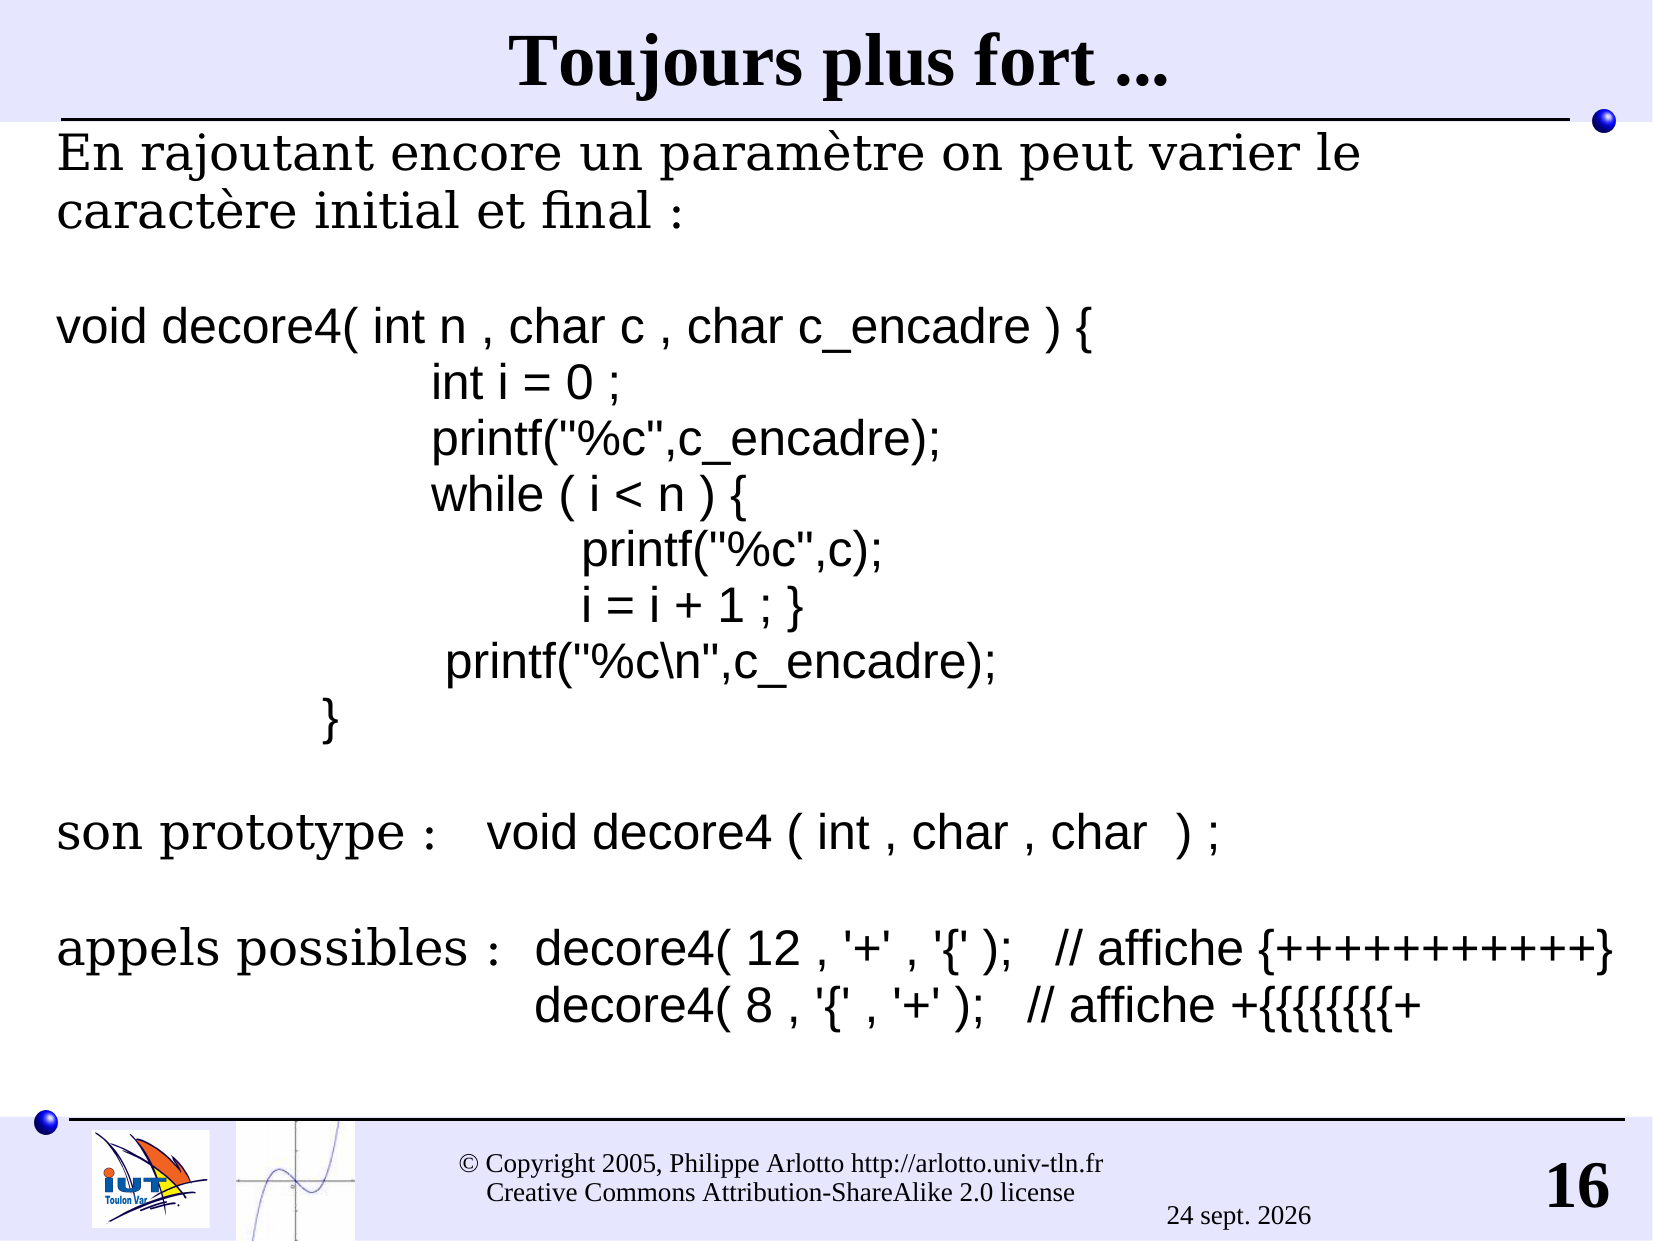

# Toujours plus fort ...
En rajoutant encore un paramètre on peut varier le
caractère initial et final :
void decore4( int n , char c , char c_encadre ) {
					int i = 0 ;
 					printf("%c",c_encadre);
 					while ( i < n ) {
 						printf("%c",c);
 						i = i + 1 ; }
 					 printf("%c\n",c_encadre);
 }
son prototype : void decore4 ( int , char , char ) ;
appels possibles : decore4( 12 , '+' , '{' ); // affiche {+++++++++++}
						 decore4( 8 , '{' , '+' ); // affiche +{{{{{{{{+